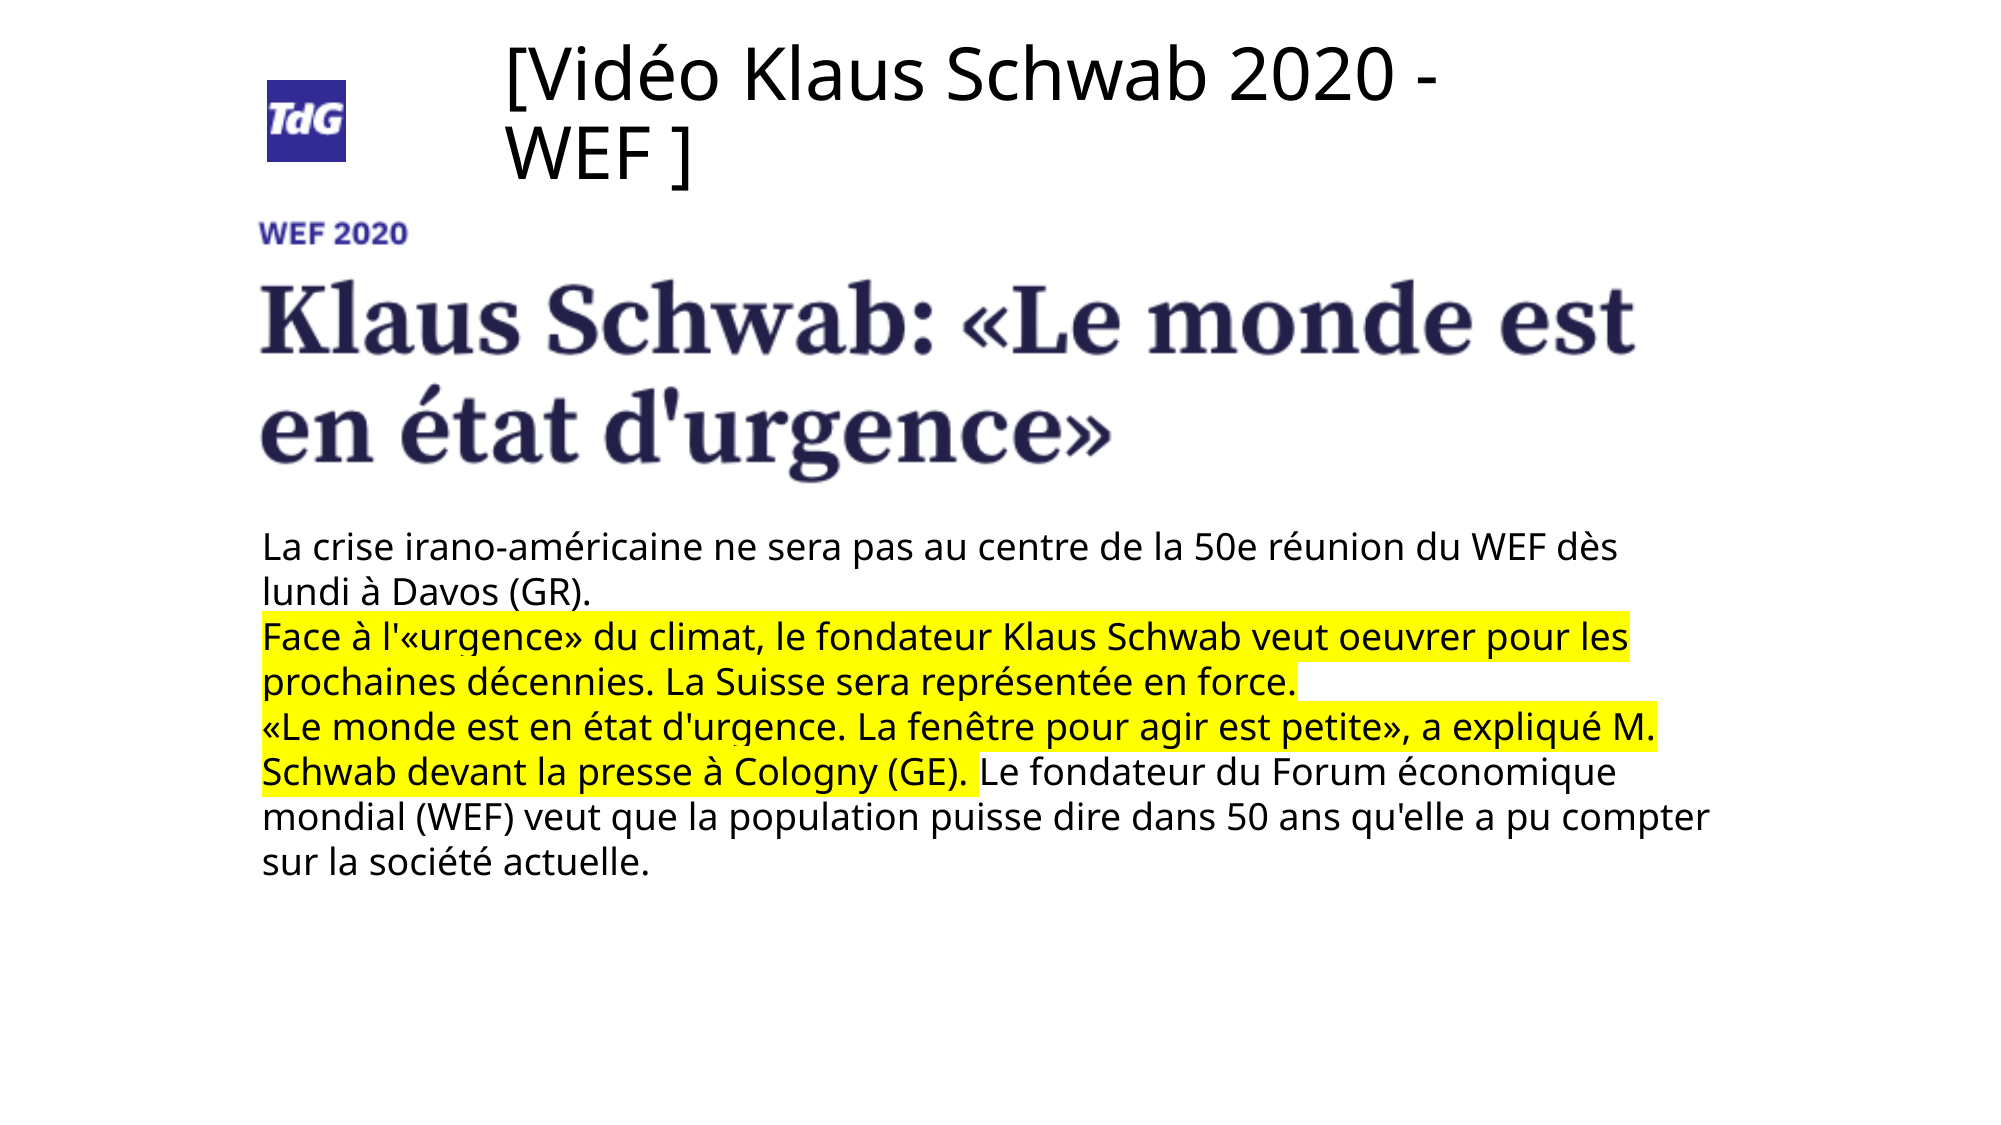

# [Vidéo Klaus Schwab 2020 - WEF ]
La crise irano-américaine ne sera pas au centre de la 50e réunion du WEF dès lundi à Davos (GR).
Face à l'«urgence» du climat, le fondateur Klaus Schwab veut oeuvrer pour les prochaines décennies. La Suisse sera représentée en force.
«Le monde est en état d'urgence. La fenêtre pour agir est petite», a expliqué M. Schwab devant la presse à Cologny (GE). Le fondateur du Forum économique mondial (WEF) veut que la population puisse dire dans 50 ans qu'elle a pu compter sur la société actuelle.